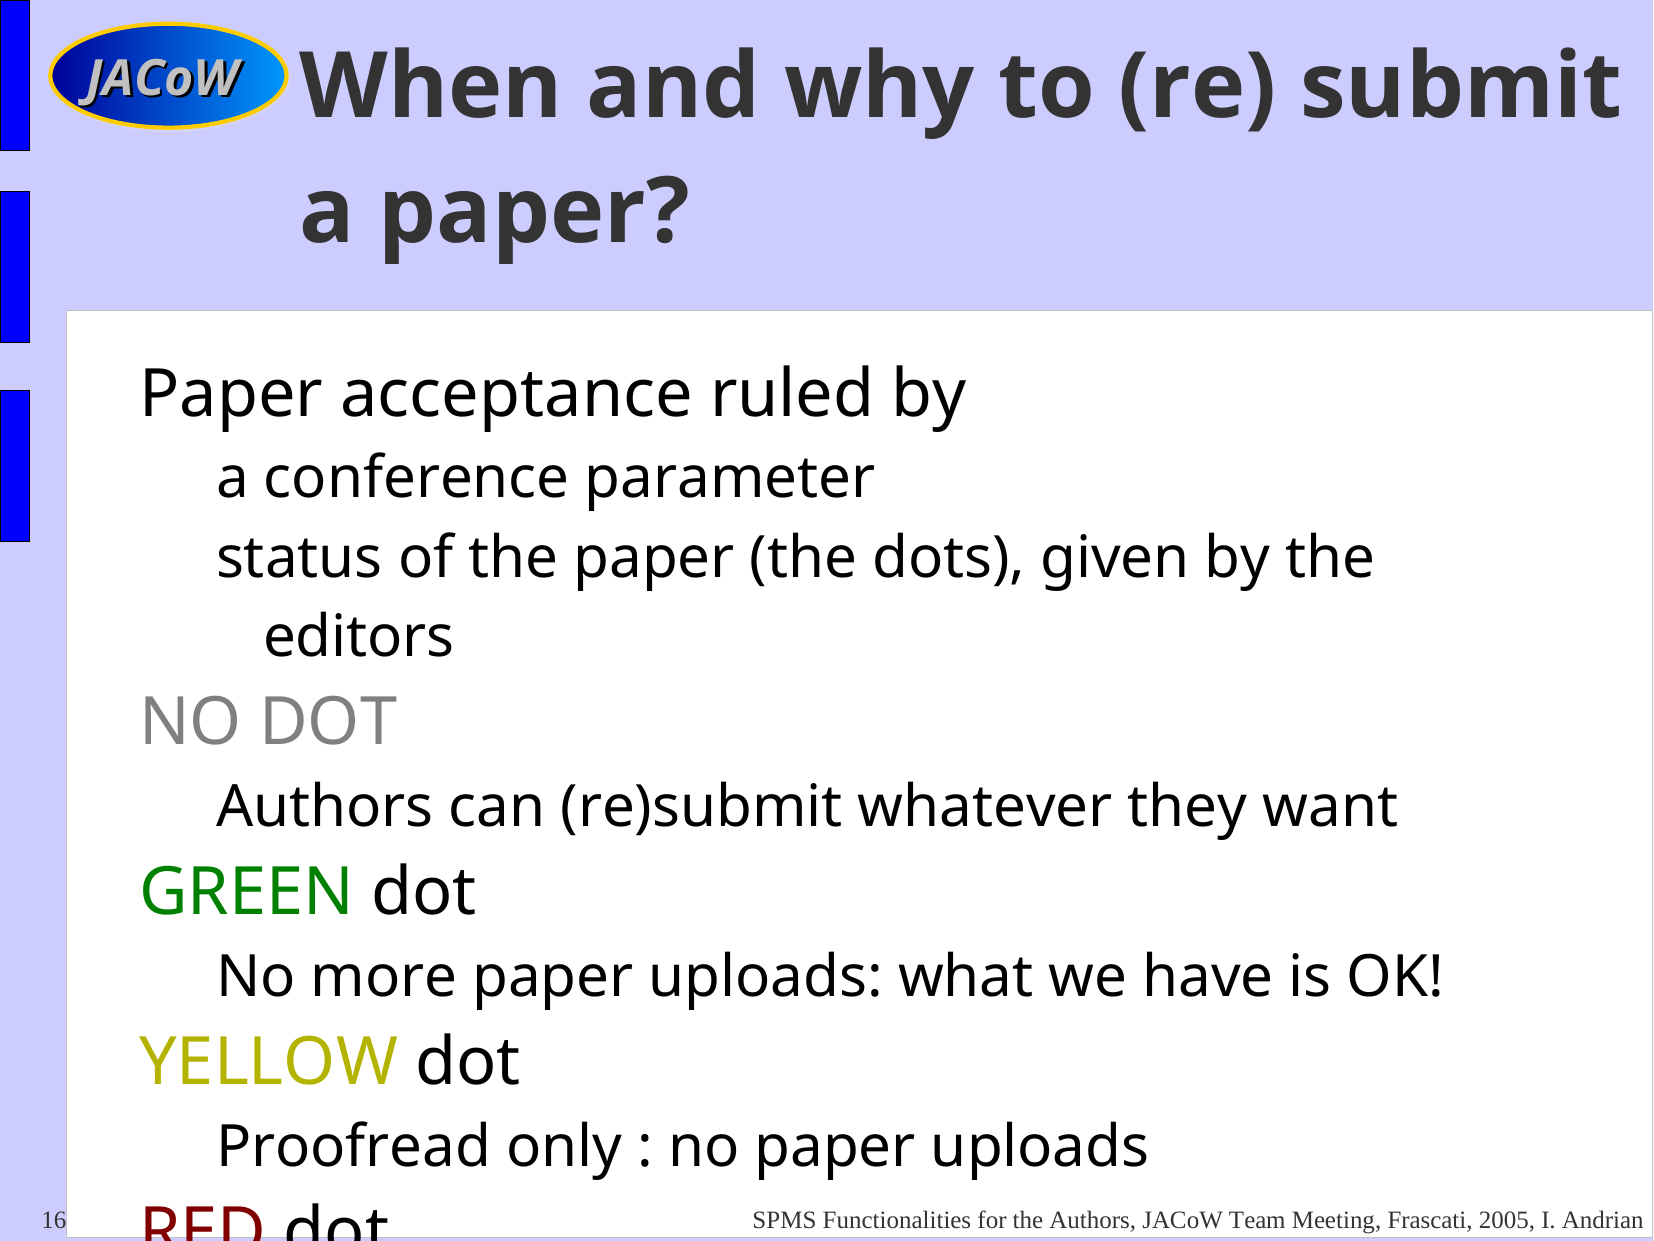

# When and why to (re) submit a paper?
Paper acceptance ruled by
a conference parameter
status of the paper (the dots), given by the editors
NO DOT
Authors can (re)submit whatever they want
GREEN dot
No more paper uploads: what we have is OK!
YELLOW dot
Proofread only : no paper uploads
RED dot
Author intervention is needed. OK to resubmit
16
SPMS Functionalities for the Authors, JACoW Team Meeting, Frascati, 2005, I. Andrian